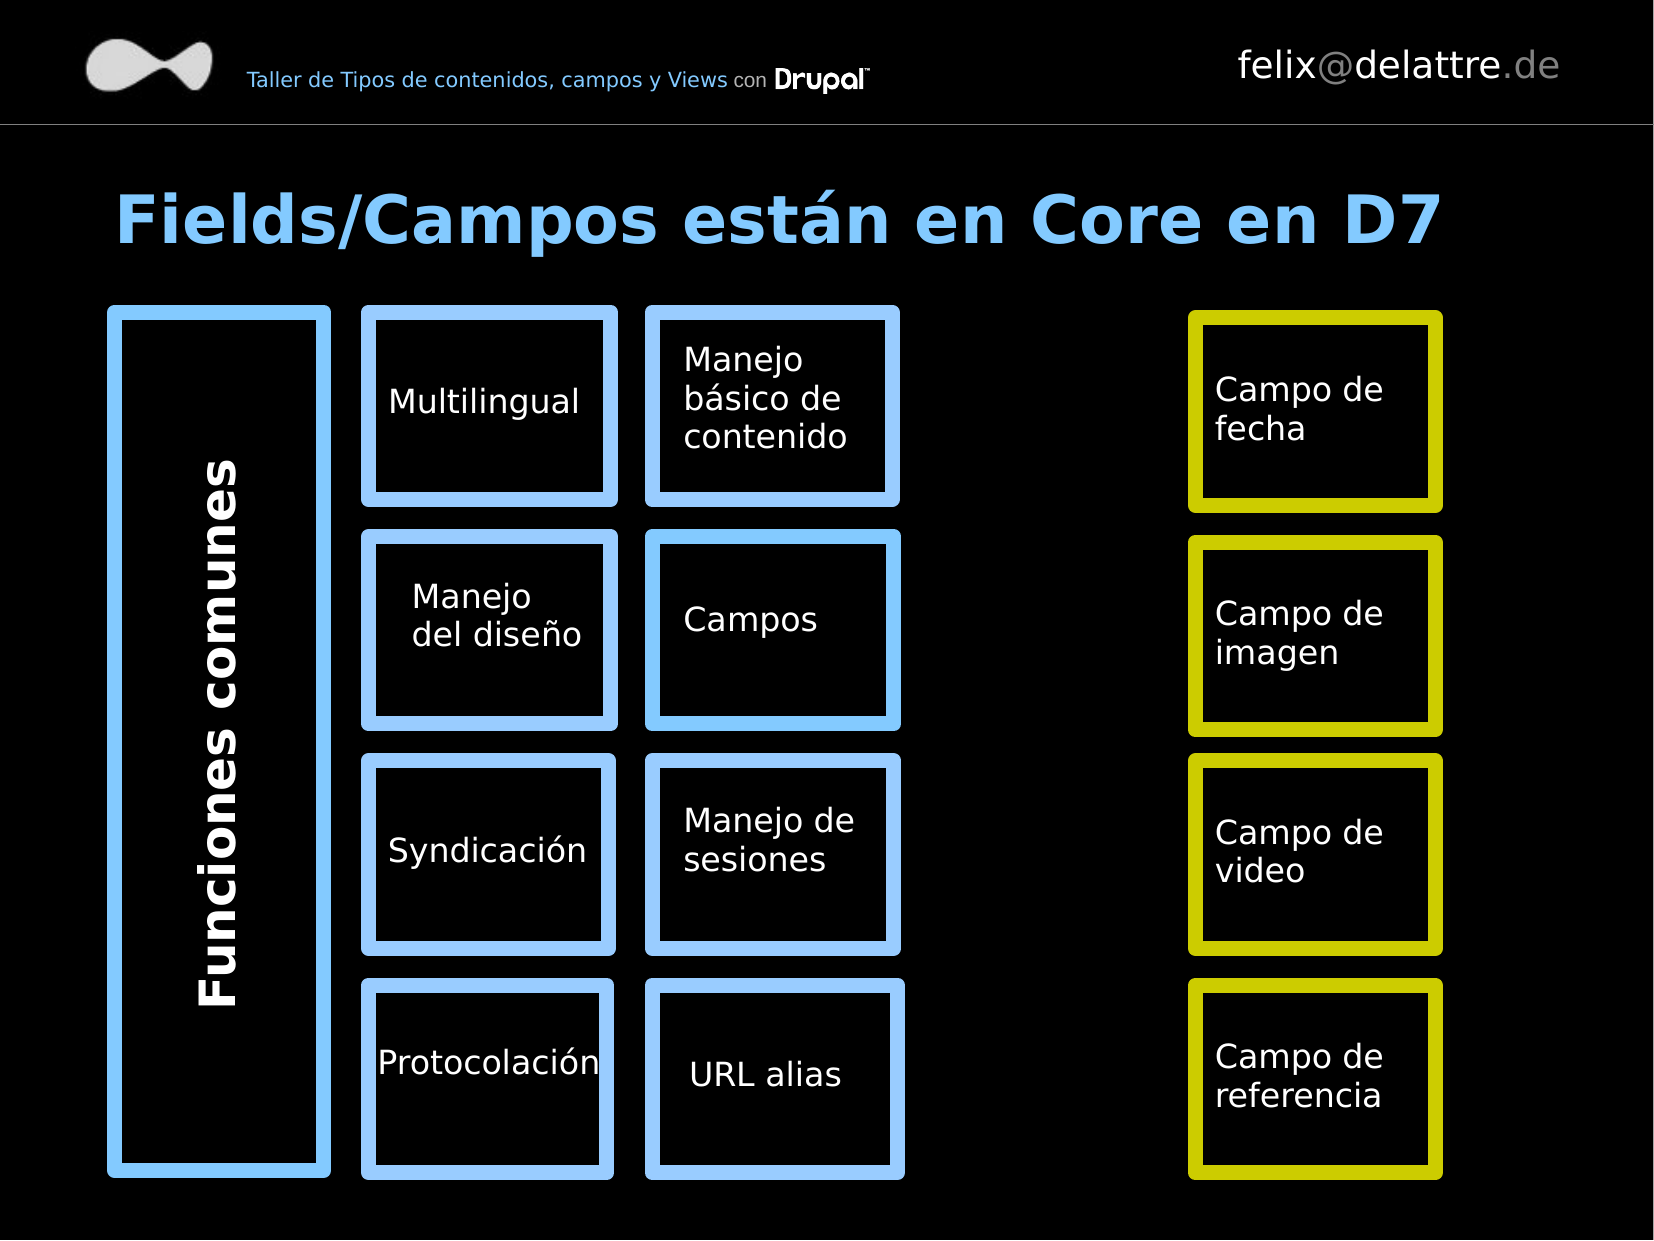

Fields/Campos están en Core en D7
Manejo básico de contenido
Campo de fecha
Multilingual
Manejo del diseño
Campo de imagen
Campos
Funciones comunes
Manejo de sesiones
Campo de video
Syndicación
Campo de referencia
Protocolación
URL alias